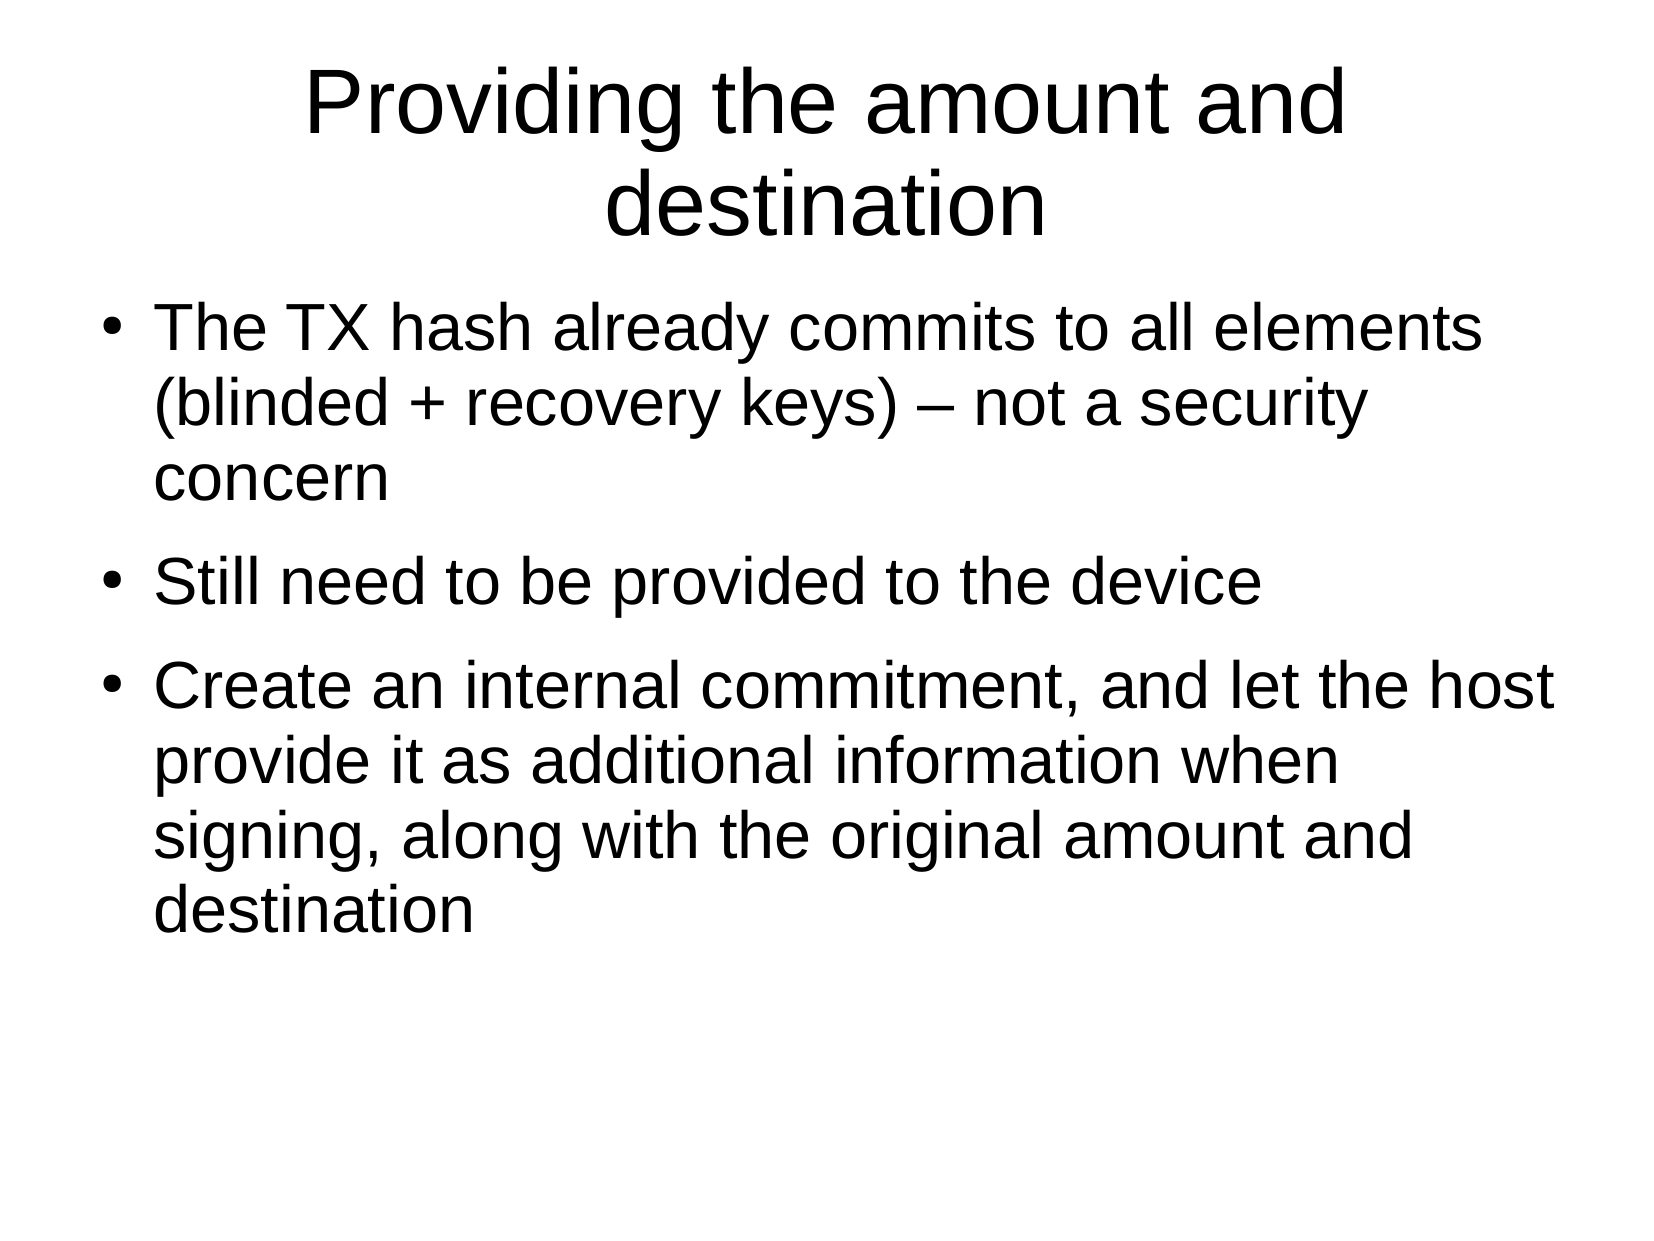

# Providing the amount and destination
The TX hash already commits to all elements (blinded + recovery keys) – not a security concern
Still need to be provided to the device
Create an internal commitment, and let the host provide it as additional information when signing, along with the original amount and destination